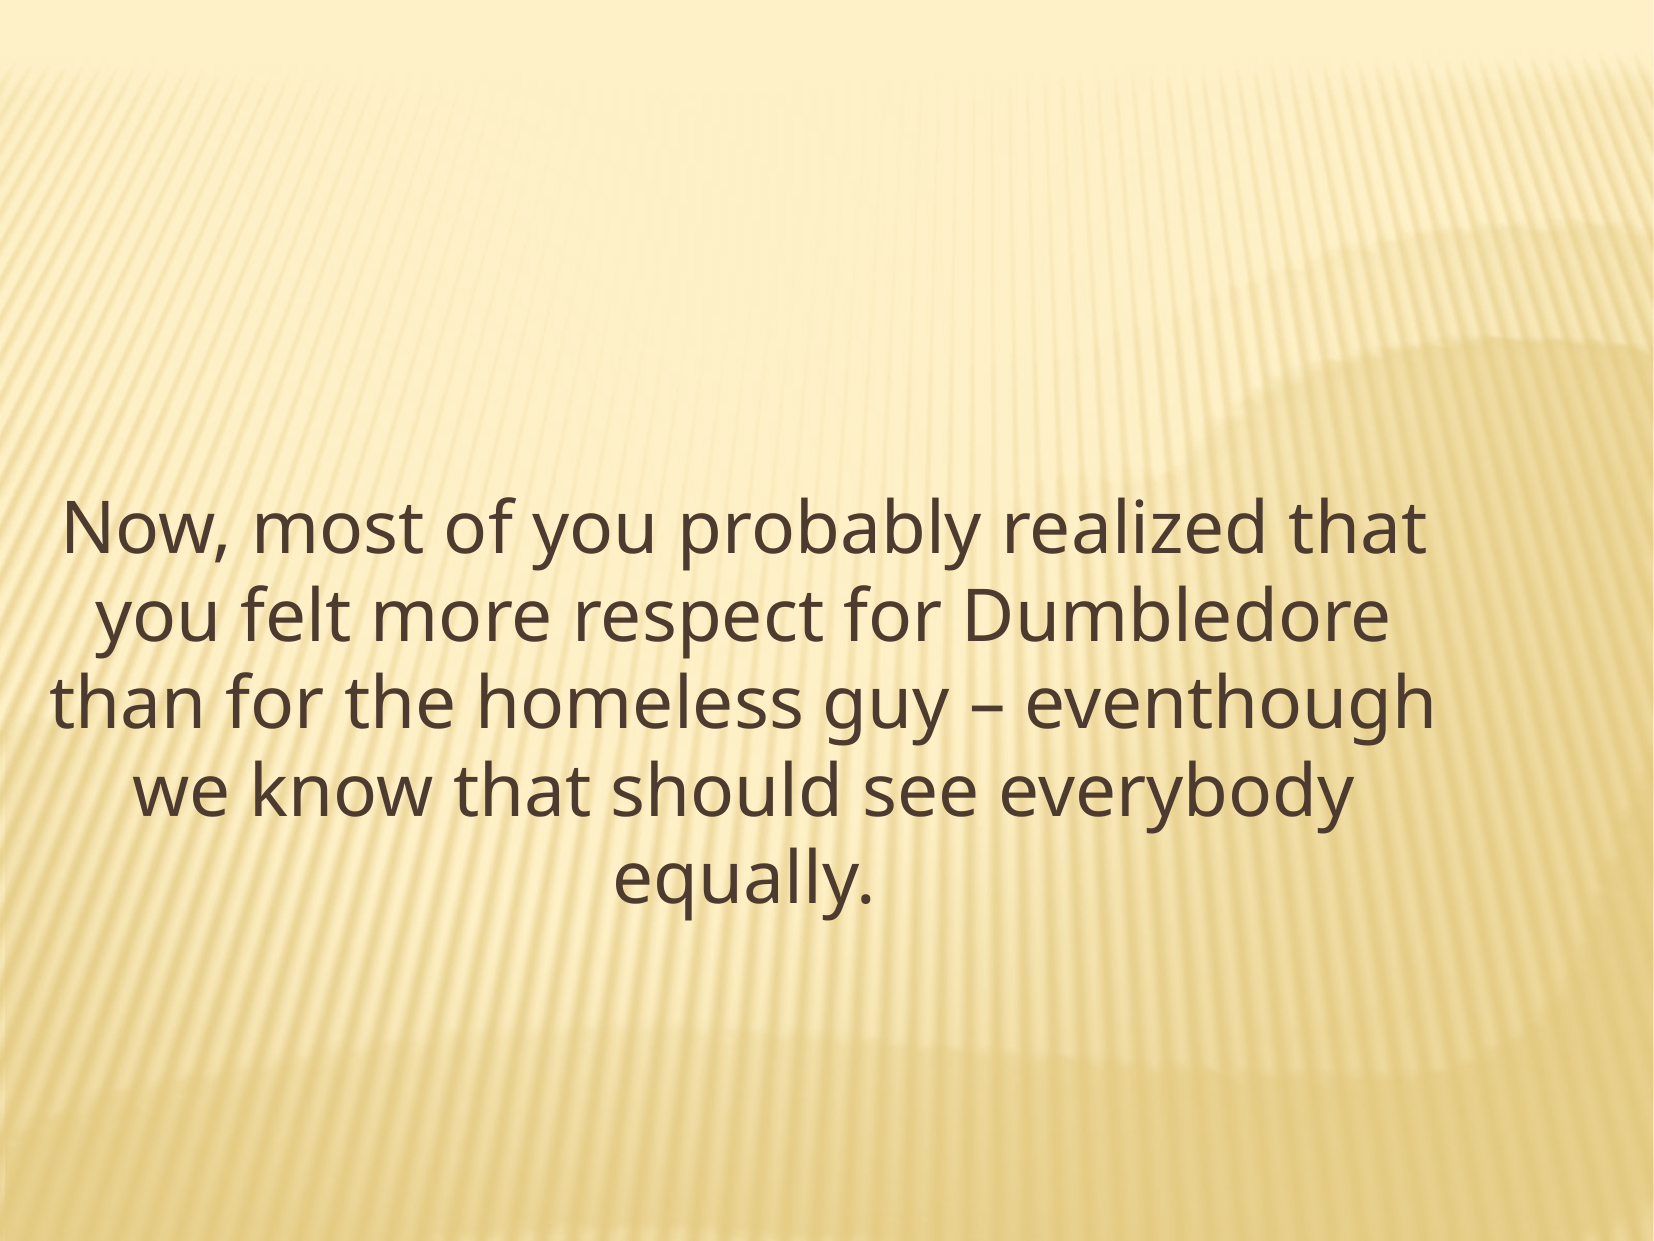

# Now, most of you probably realized that you felt more respect for Dumbledore than for the homeless guy – eventhough we know that should see everybody equally.